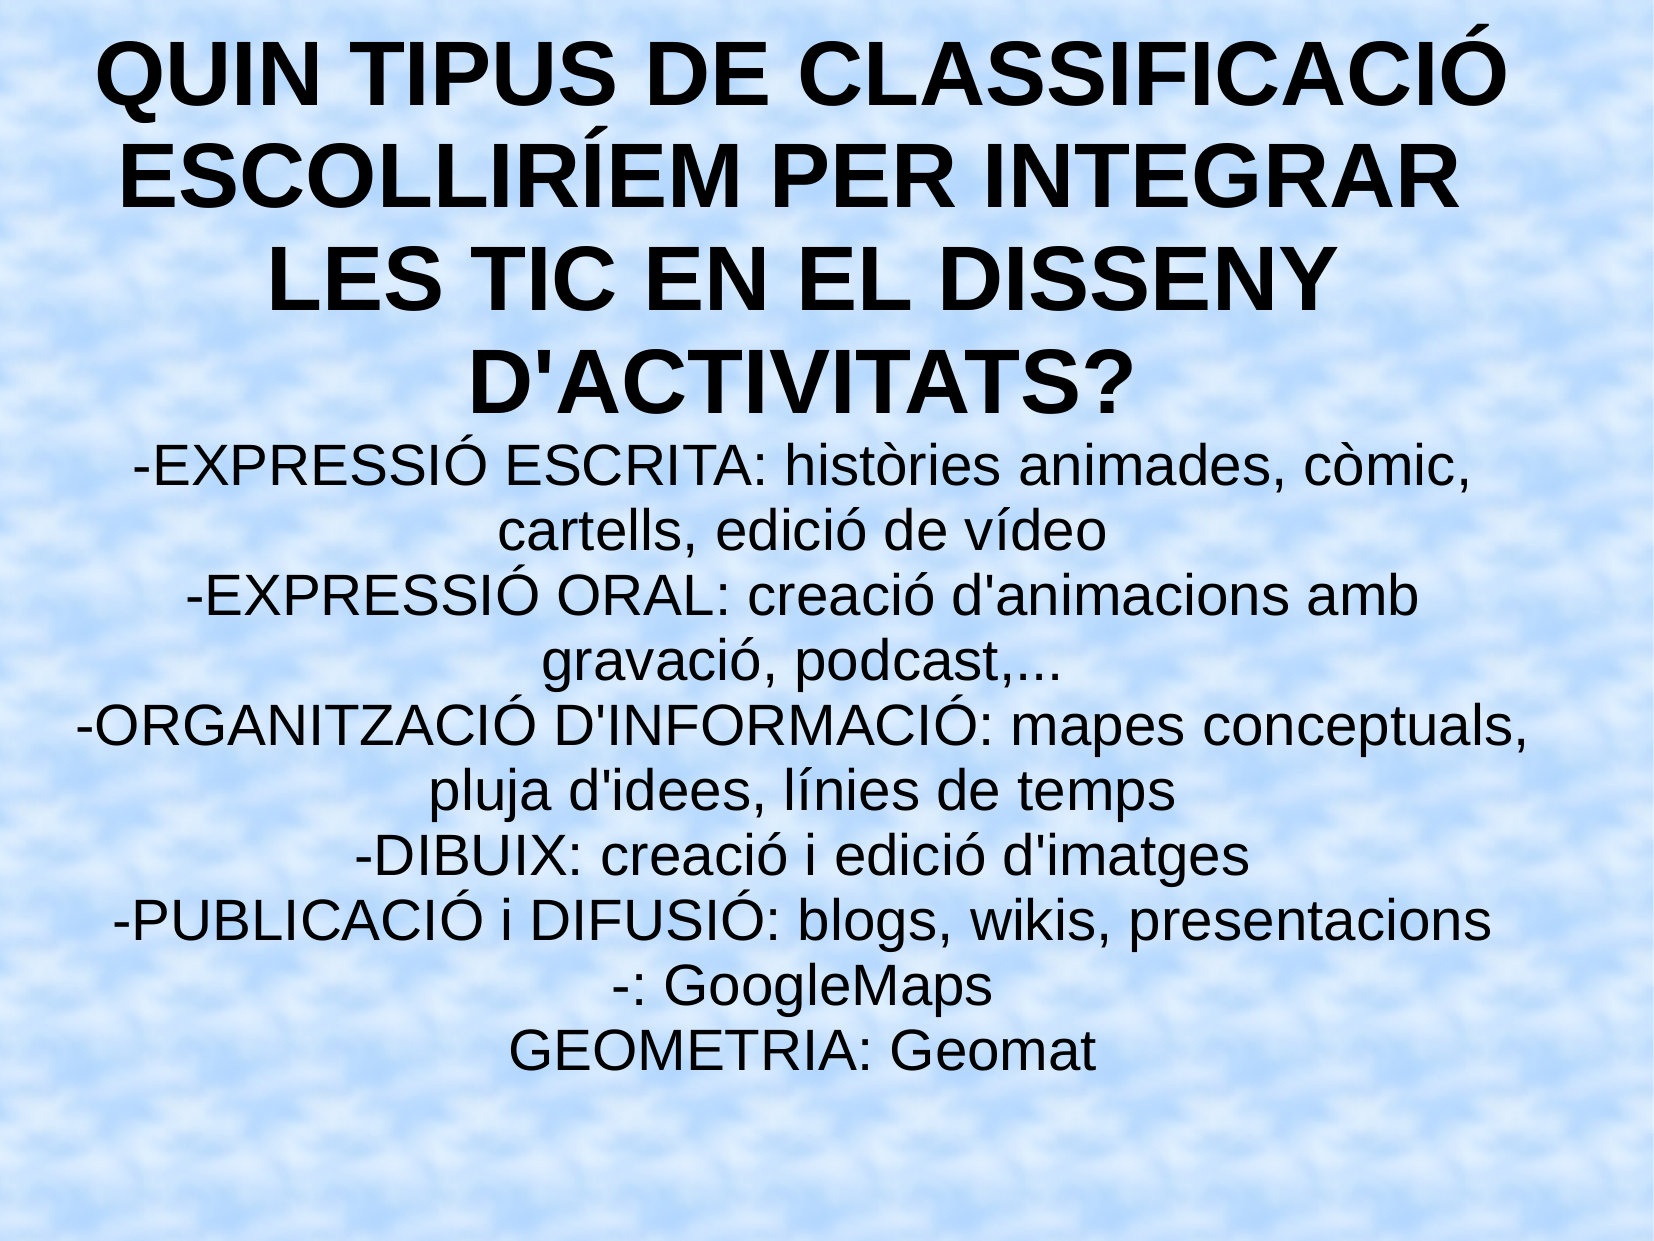

# QUIN TIPUS DE CLASSIFICACIÓ ESCOLLIRÍEM PER INTEGRAR LES TIC EN EL DISSENY D'ACTIVITATS? -EXPRESSIÓ ESCRITA: històries animades, còmic, cartells, edició de vídeo -EXPRESSIÓ ORAL: creació d'animacions amb gravació, podcast,... -ORGANITZACIÓ D'INFORMACIÓ: mapes conceptuals, pluja d'idees, línies de temps -DIBUIX: creació i edició d'imatges -PUBLICACIÓ i DIFUSIÓ: blogs, wikis, presentacions -: GoogleMaps GEOMETRIA: Geomat